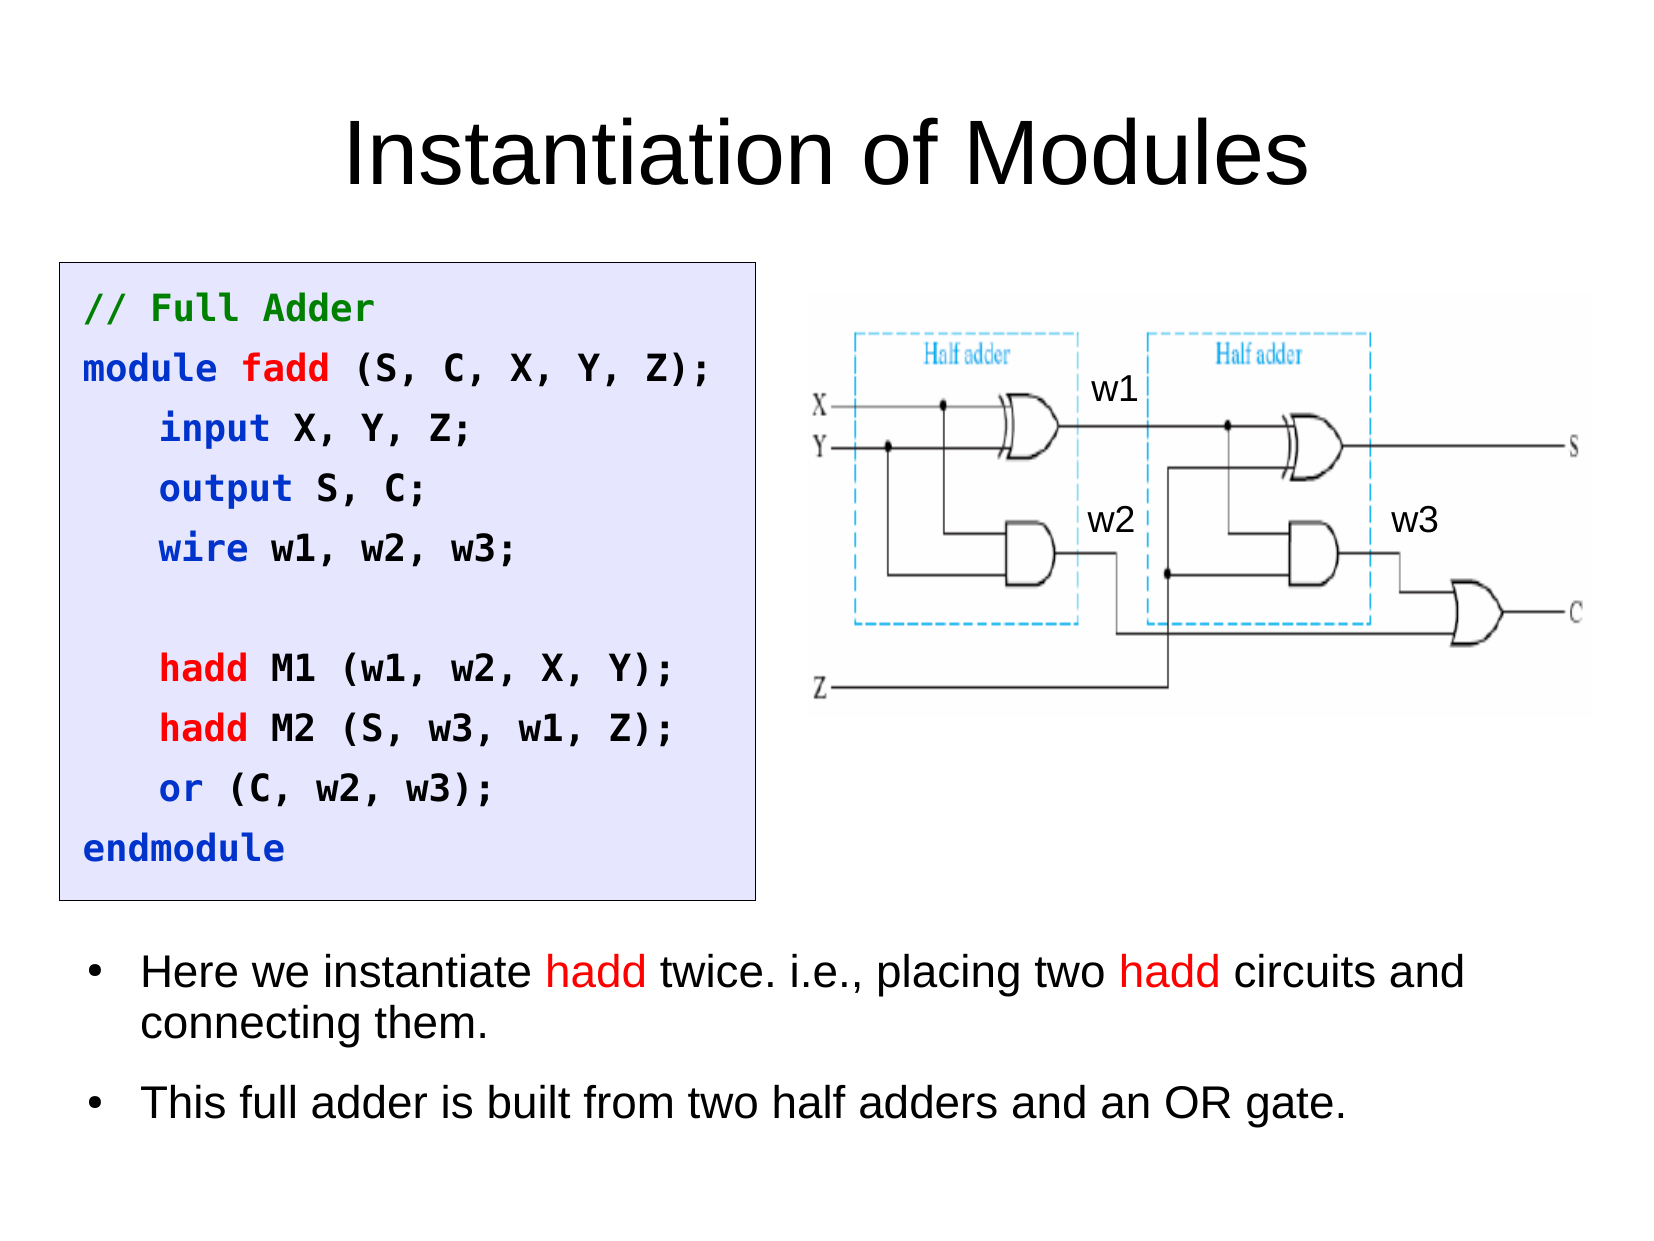

# Instantiation of Modules
// Full Adder
module fadd (S, C, X, Y, Z);
input X, Y, Z;
output S, C;
wire w1, w2, w3;
hadd M1 (w1, w2, X, Y);
hadd M2 (S, w3, w1, Z);
or (C, w2, w3);
endmodule
w1
w2
w3
Here we instantiate hadd twice. i.e., placing two hadd circuits and connecting them.
This full adder is built from two half adders and an OR gate.